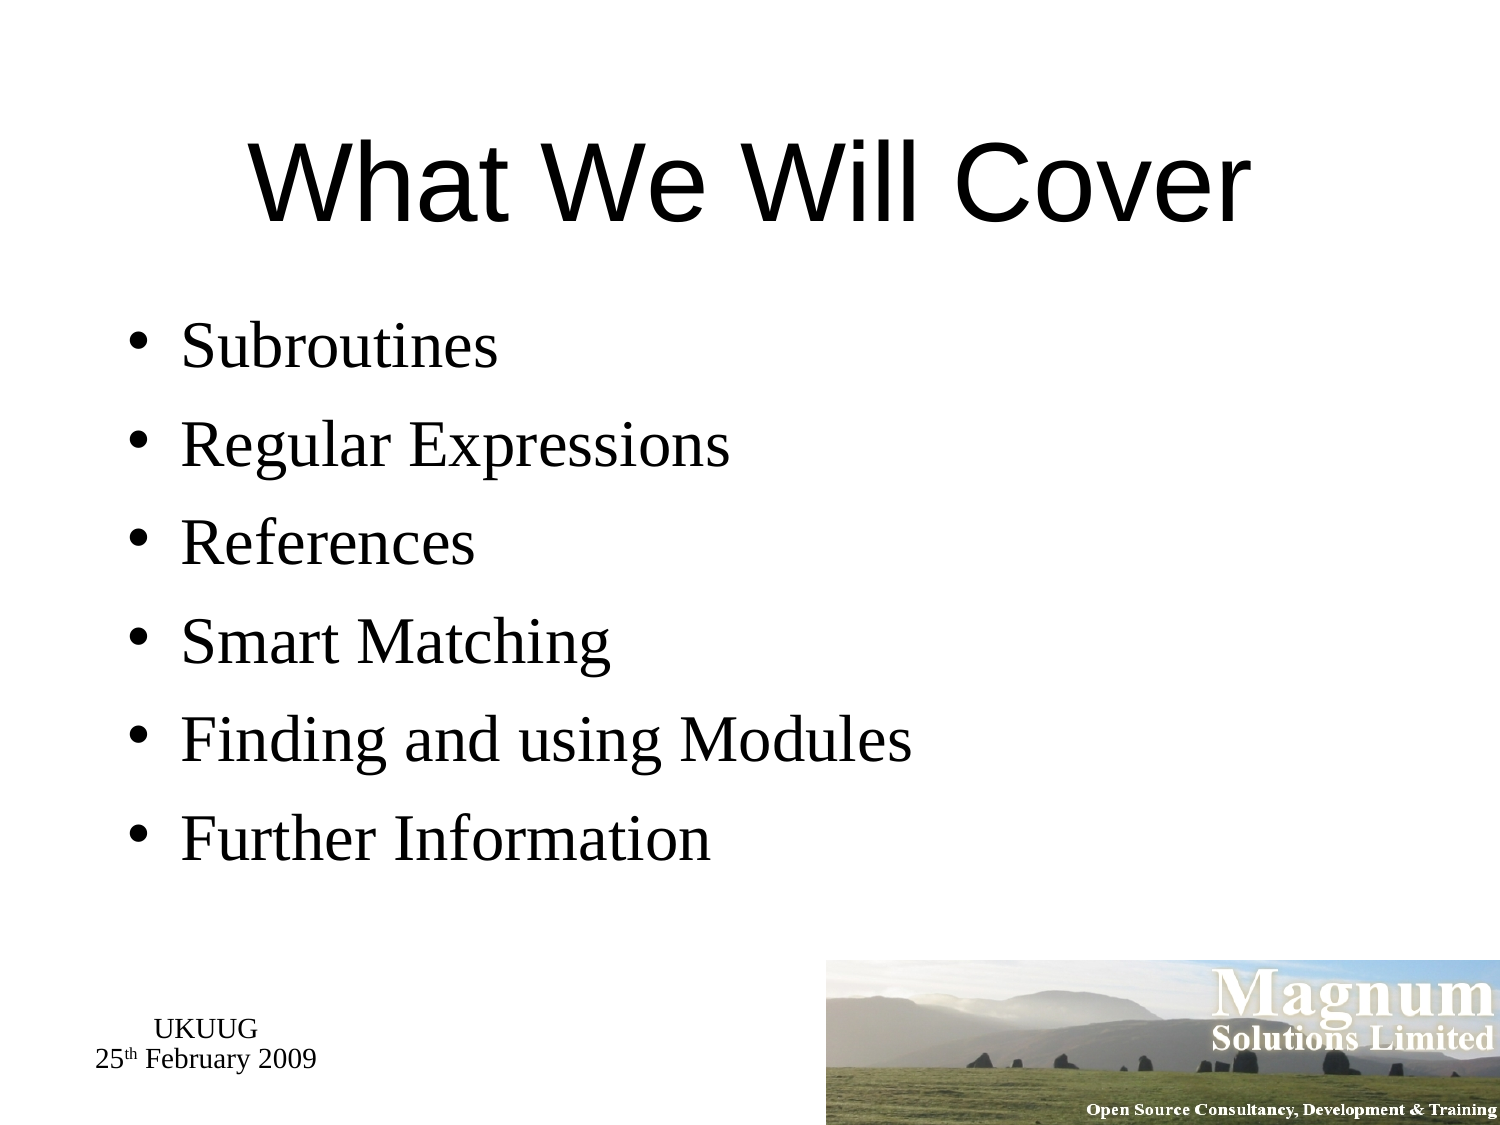

# What We Will Cover
Subroutines
Regular Expressions
References
Smart Matching
Finding and using Modules
Further Information
3